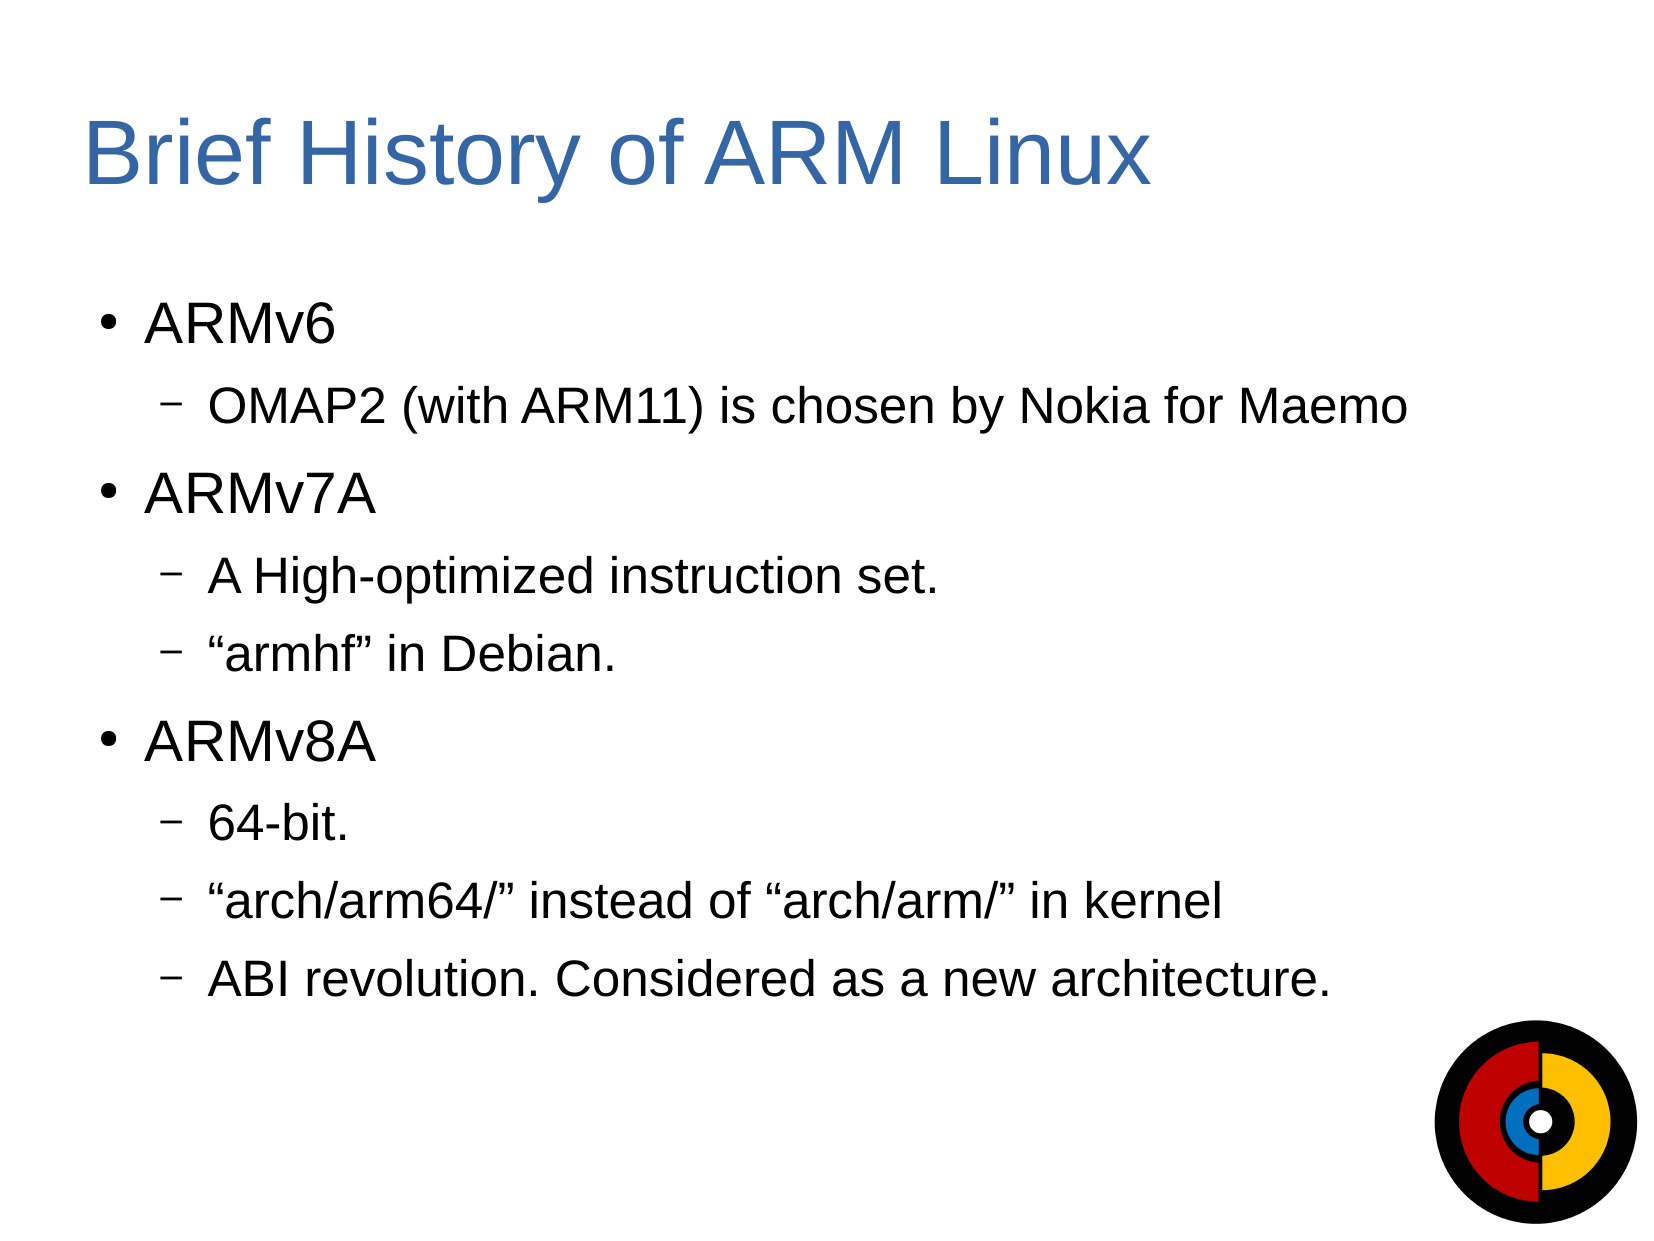

# Brief History of ARM Linux
ARMv6
OMAP2 (with ARM11) is chosen by Nokia for Maemo
ARMv7A
A High-optimized instruction set.
“armhf” in Debian.
ARMv8A
64-bit.
“arch/arm64/” instead of “arch/arm/” in kernel
ABI revolution. Considered as a new architecture.